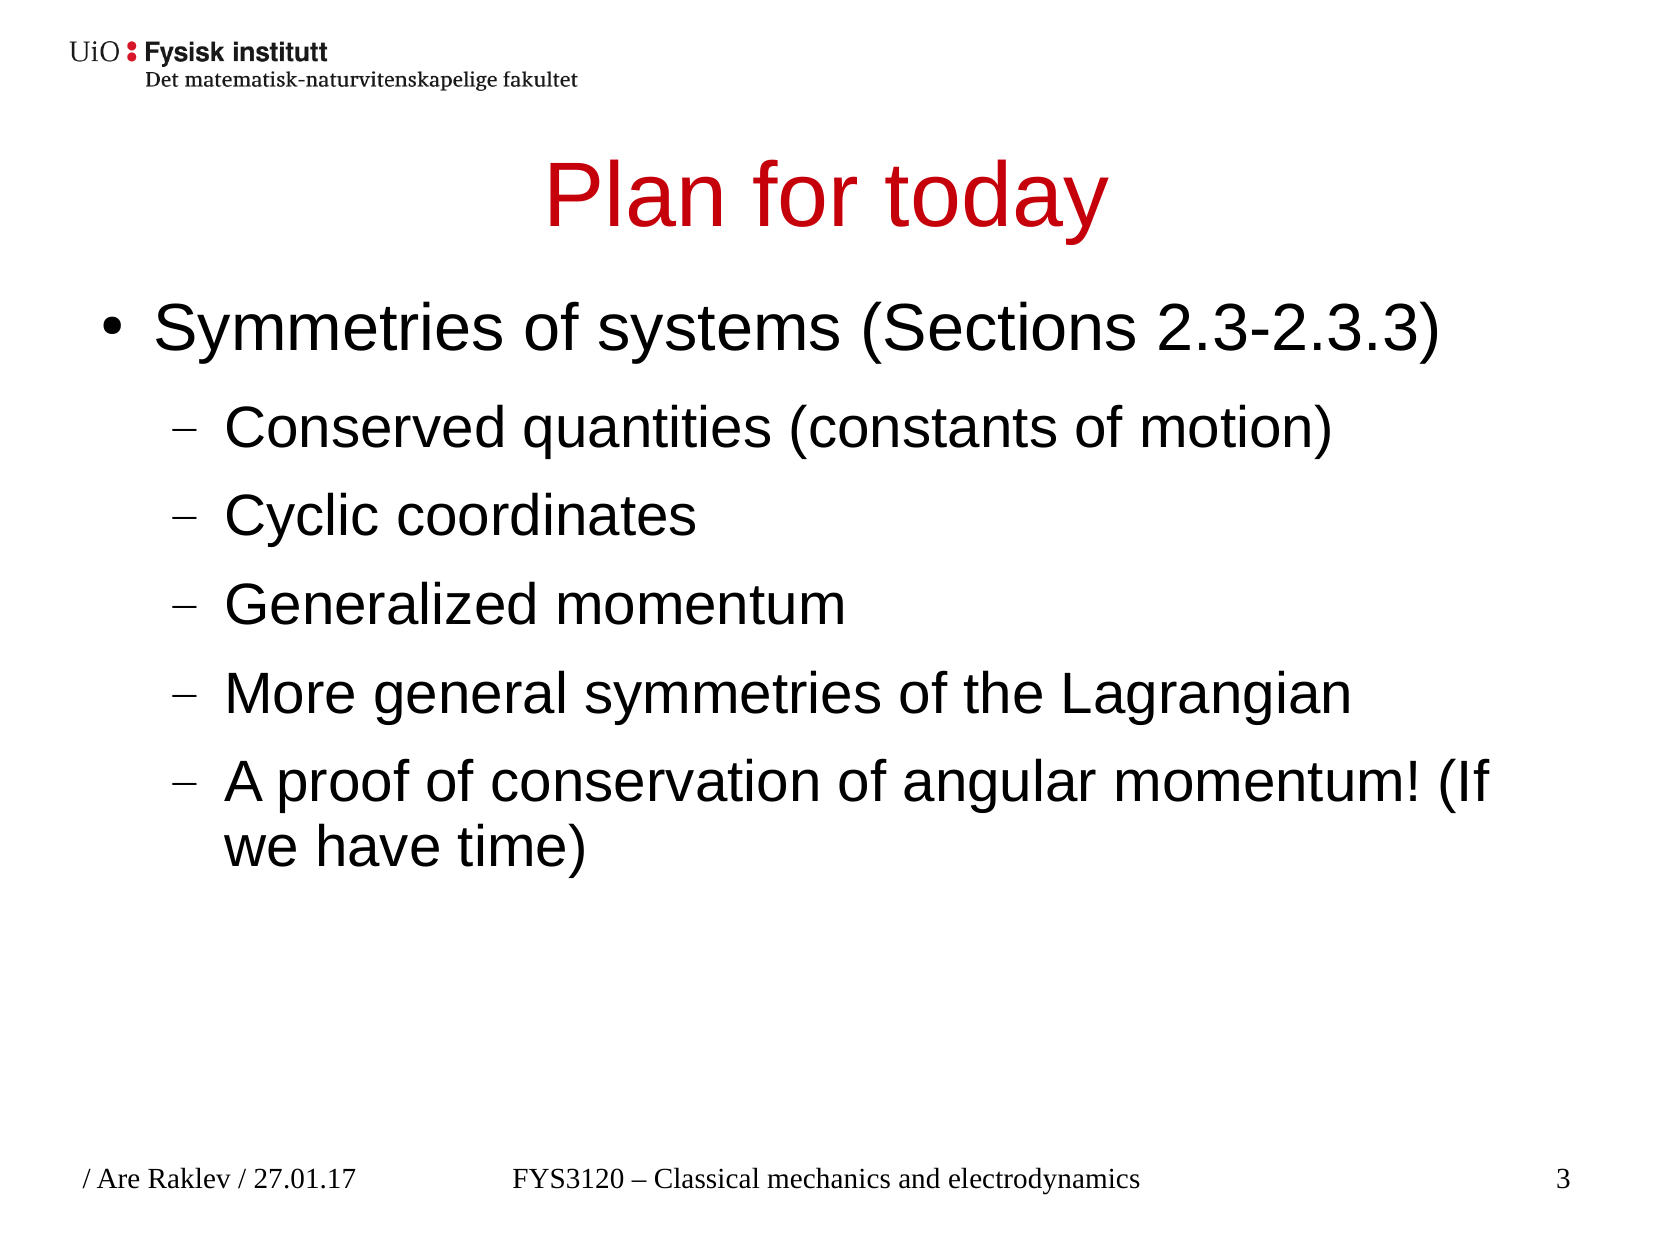

# Plan for today
Symmetries of systems (Sections 2.3-2.3.3)
Conserved quantities (constants of motion)
Cyclic coordinates
Generalized momentum
More general symmetries of the Lagrangian
A proof of conservation of angular momentum! (If we have time)
/ Are Raklev / 27.01.17
FYS3120 – Classical mechanics and electrodynamics
3